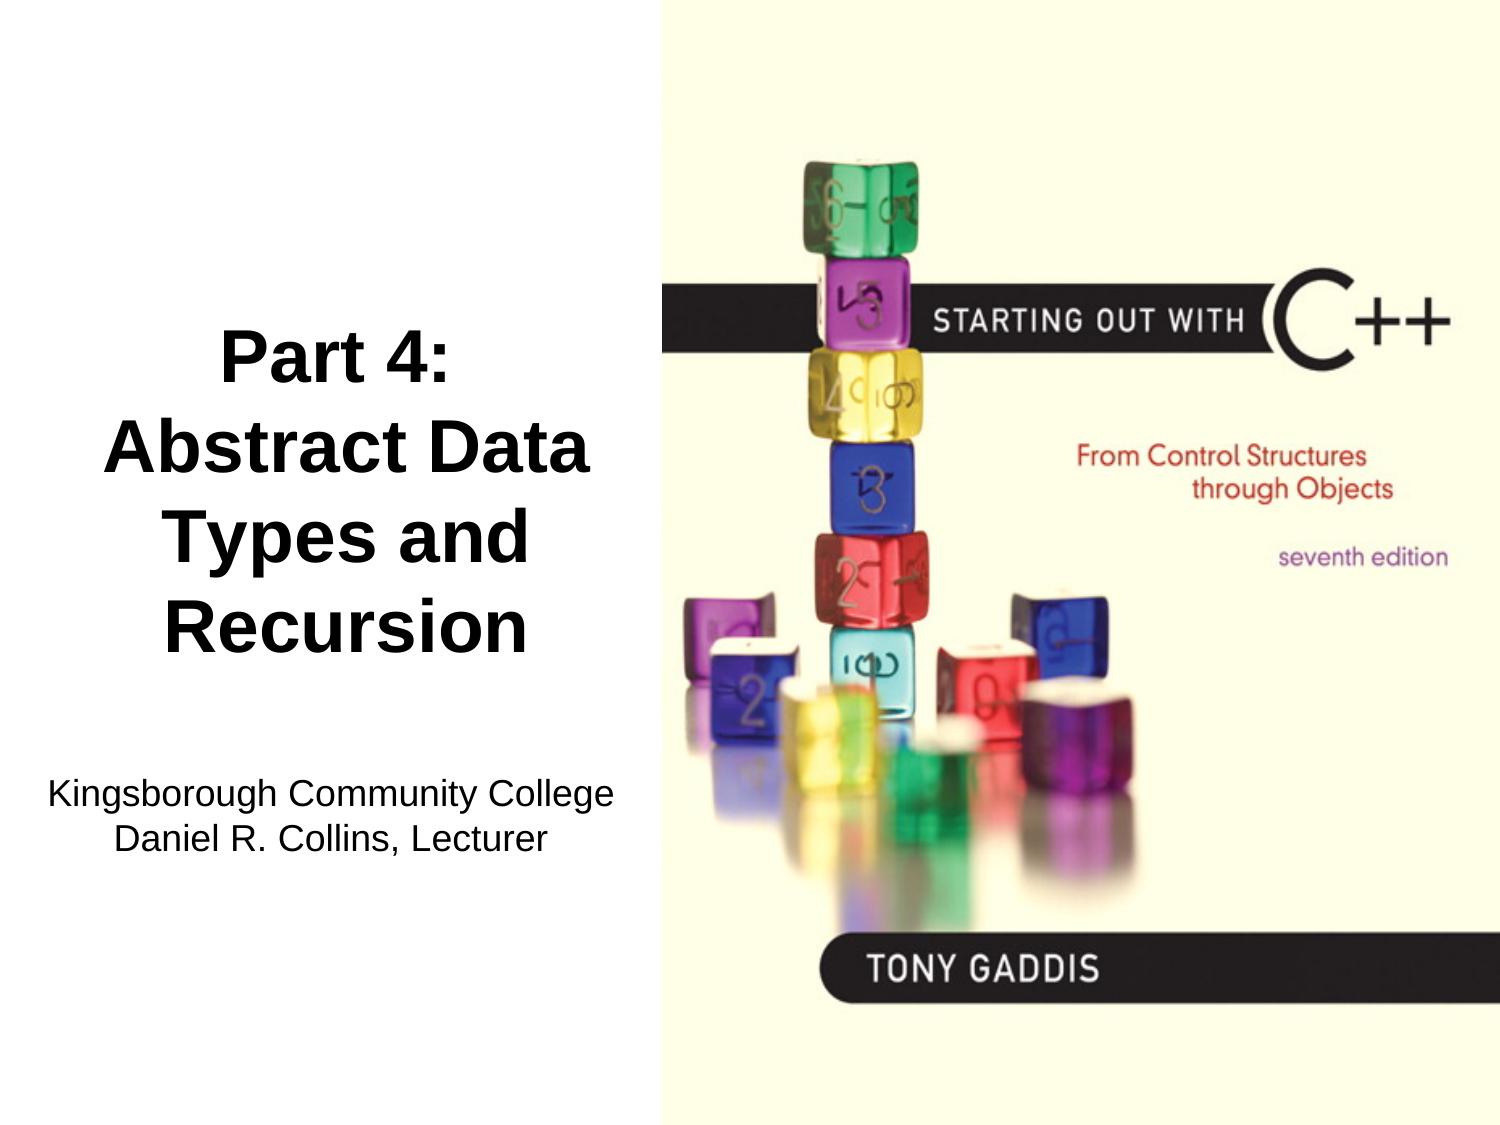

Part 4:
Abstract Data Types and Recursion
Kingsborough Community College
Daniel R. Collins, Lecturer